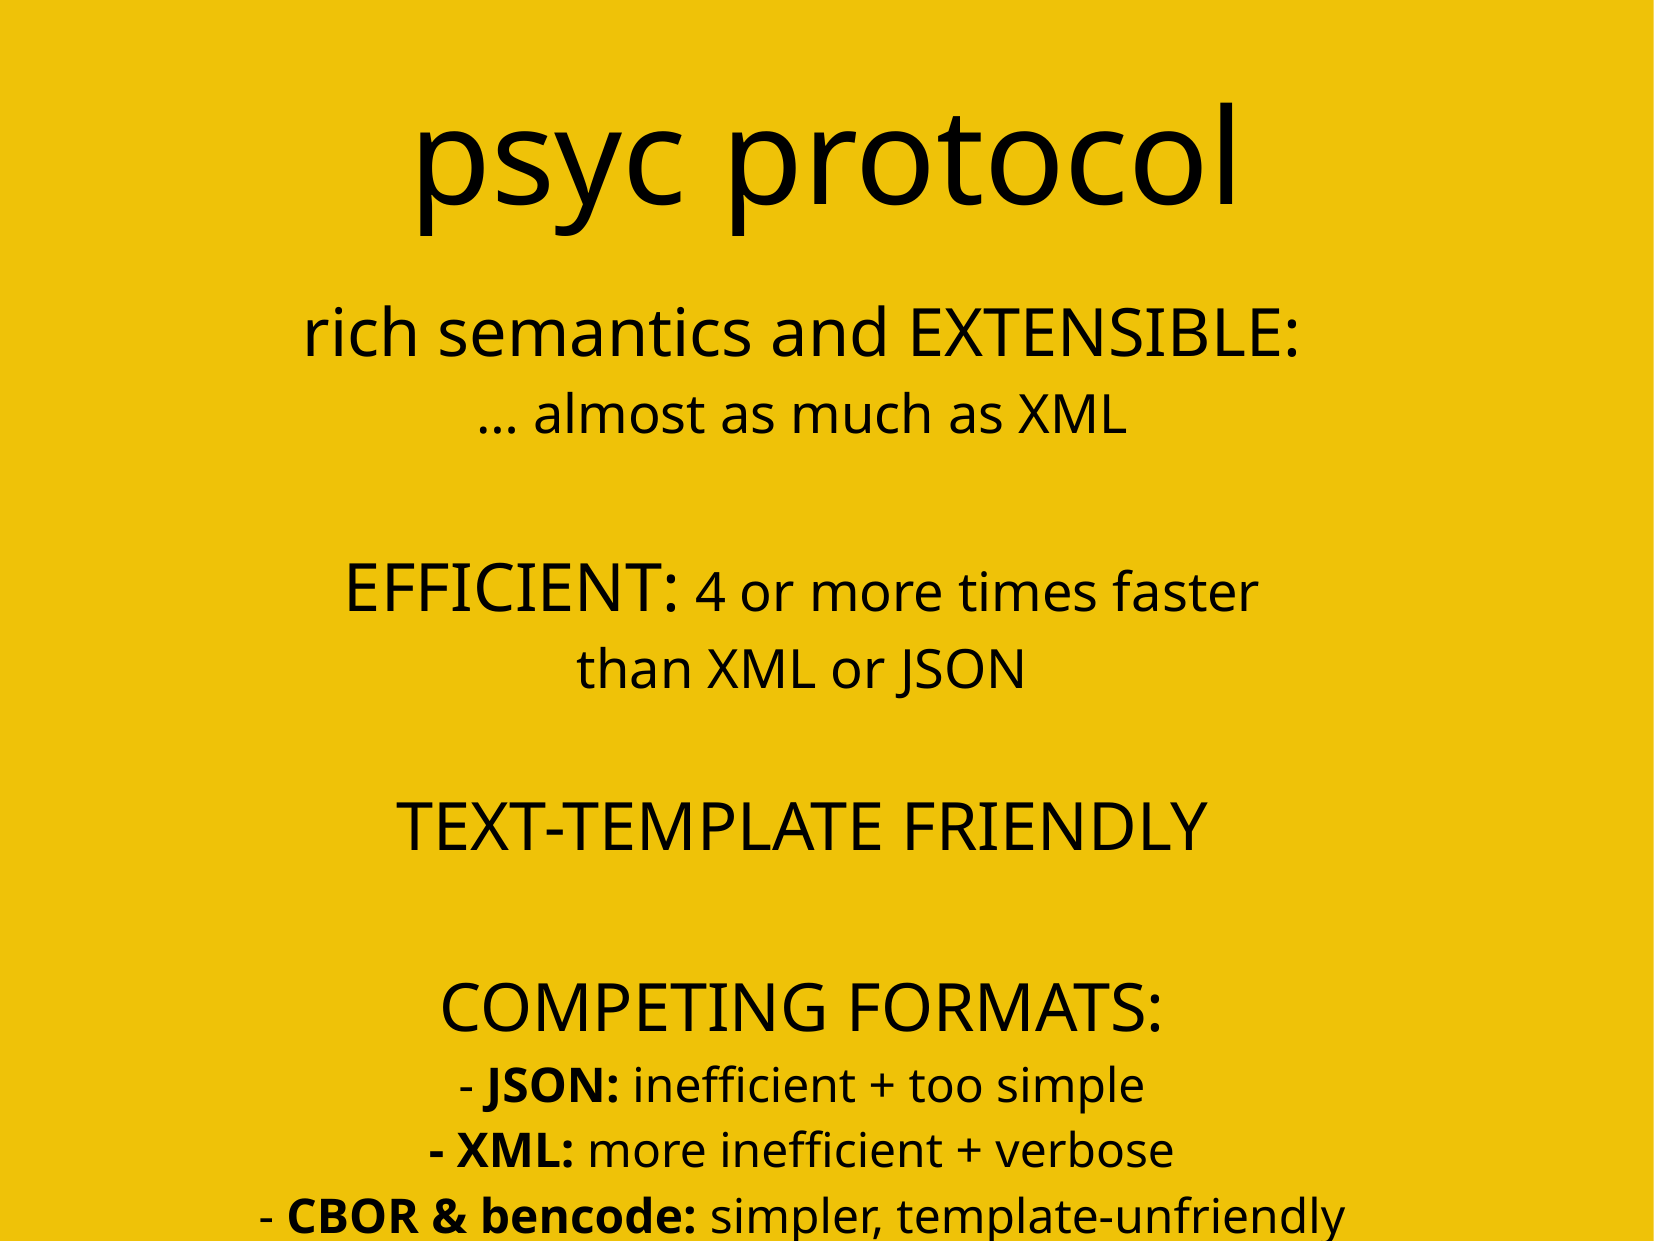

# psyc protocol
rich semantics and EXTENSIBLE:
… almost as much as XML
EFFICIENT: 4 or more times faster
than XML or JSON
TEXT-TEMPLATE FRIENDLY
COMPETING FORMATS:
- JSON: inefficient + too simple
- XML: more inefficient + verbose
- CBOR & bencode: simpler, template-unfriendly